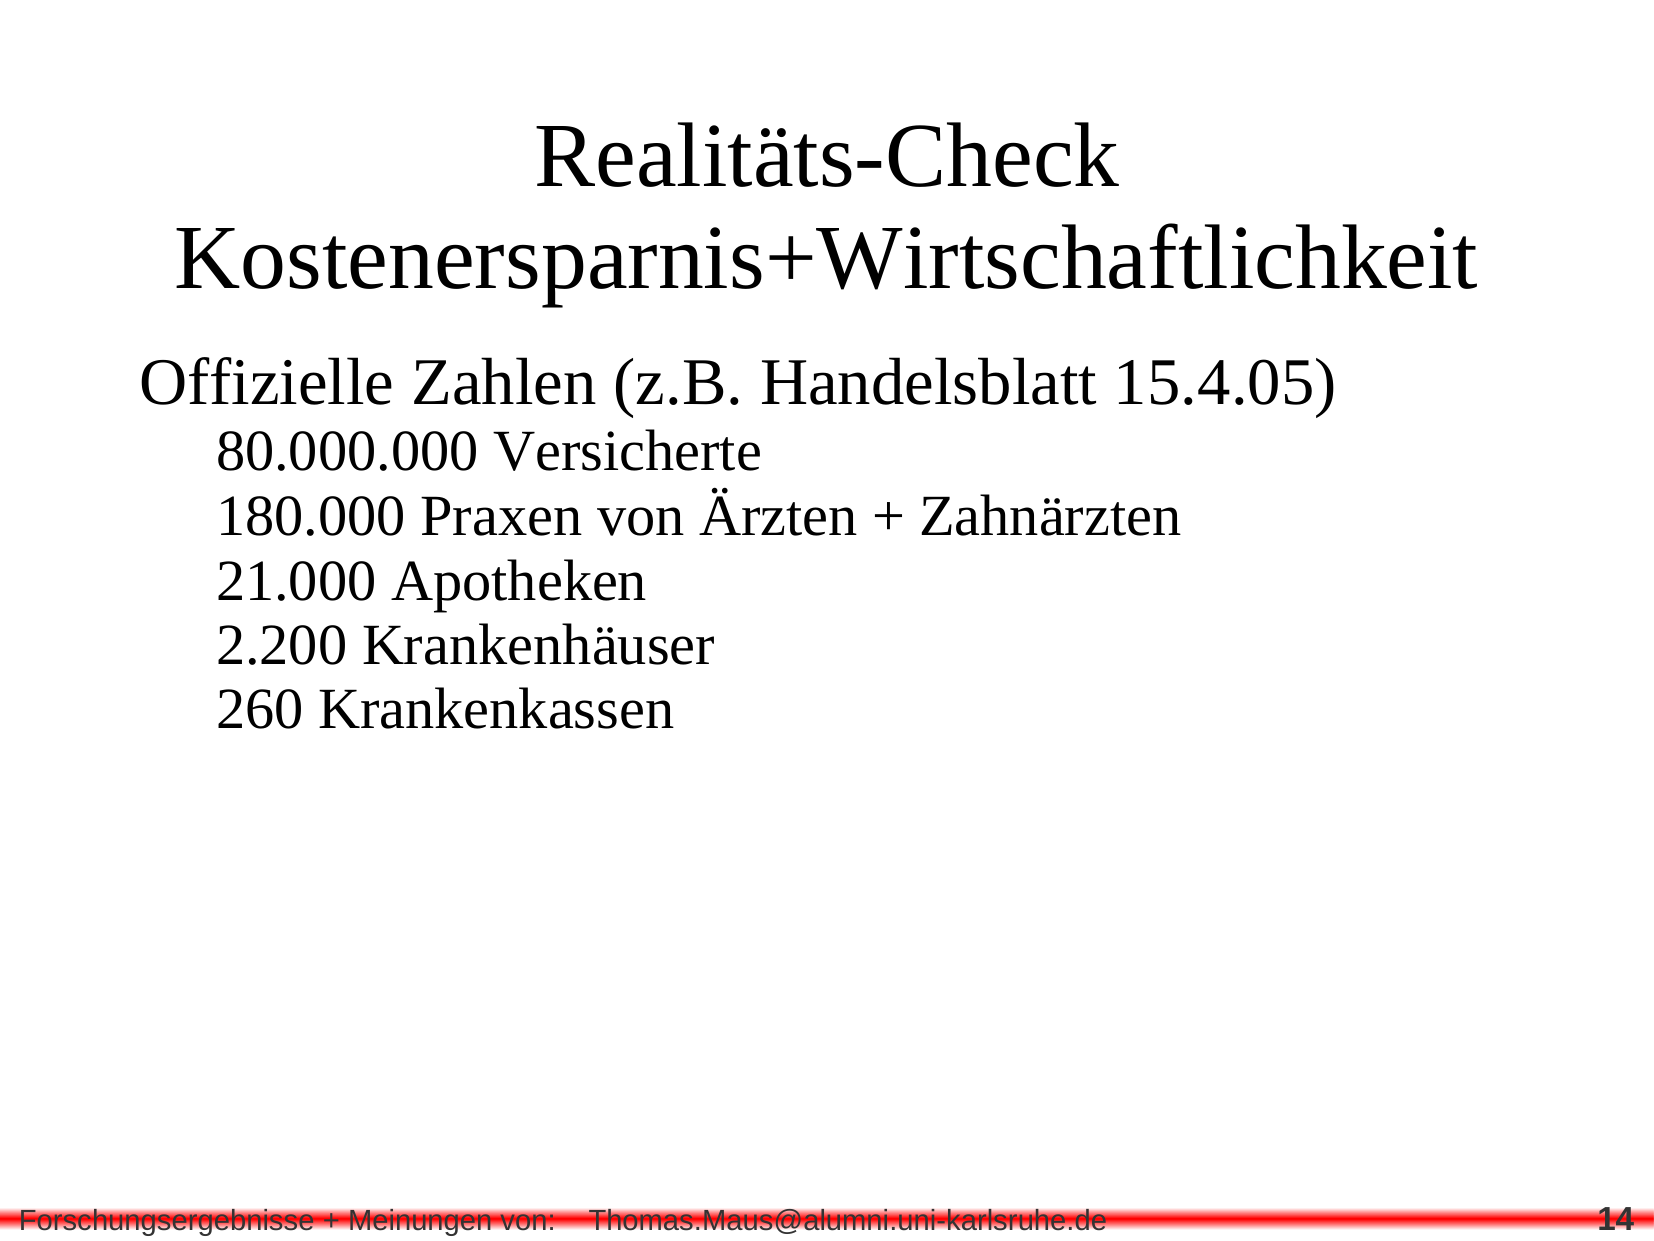

# Realitäts-Check Kostenersparnis+Wirtschaftlichkeit
Offizielle Zahlen (z.B. Handelsblatt 15.4.05)
80.000.000 Versicherte
180.000 Praxen von Ärzten + Zahnärzten
21.000 Apotheken
2.200 Krankenhäuser
260 Krankenkassen